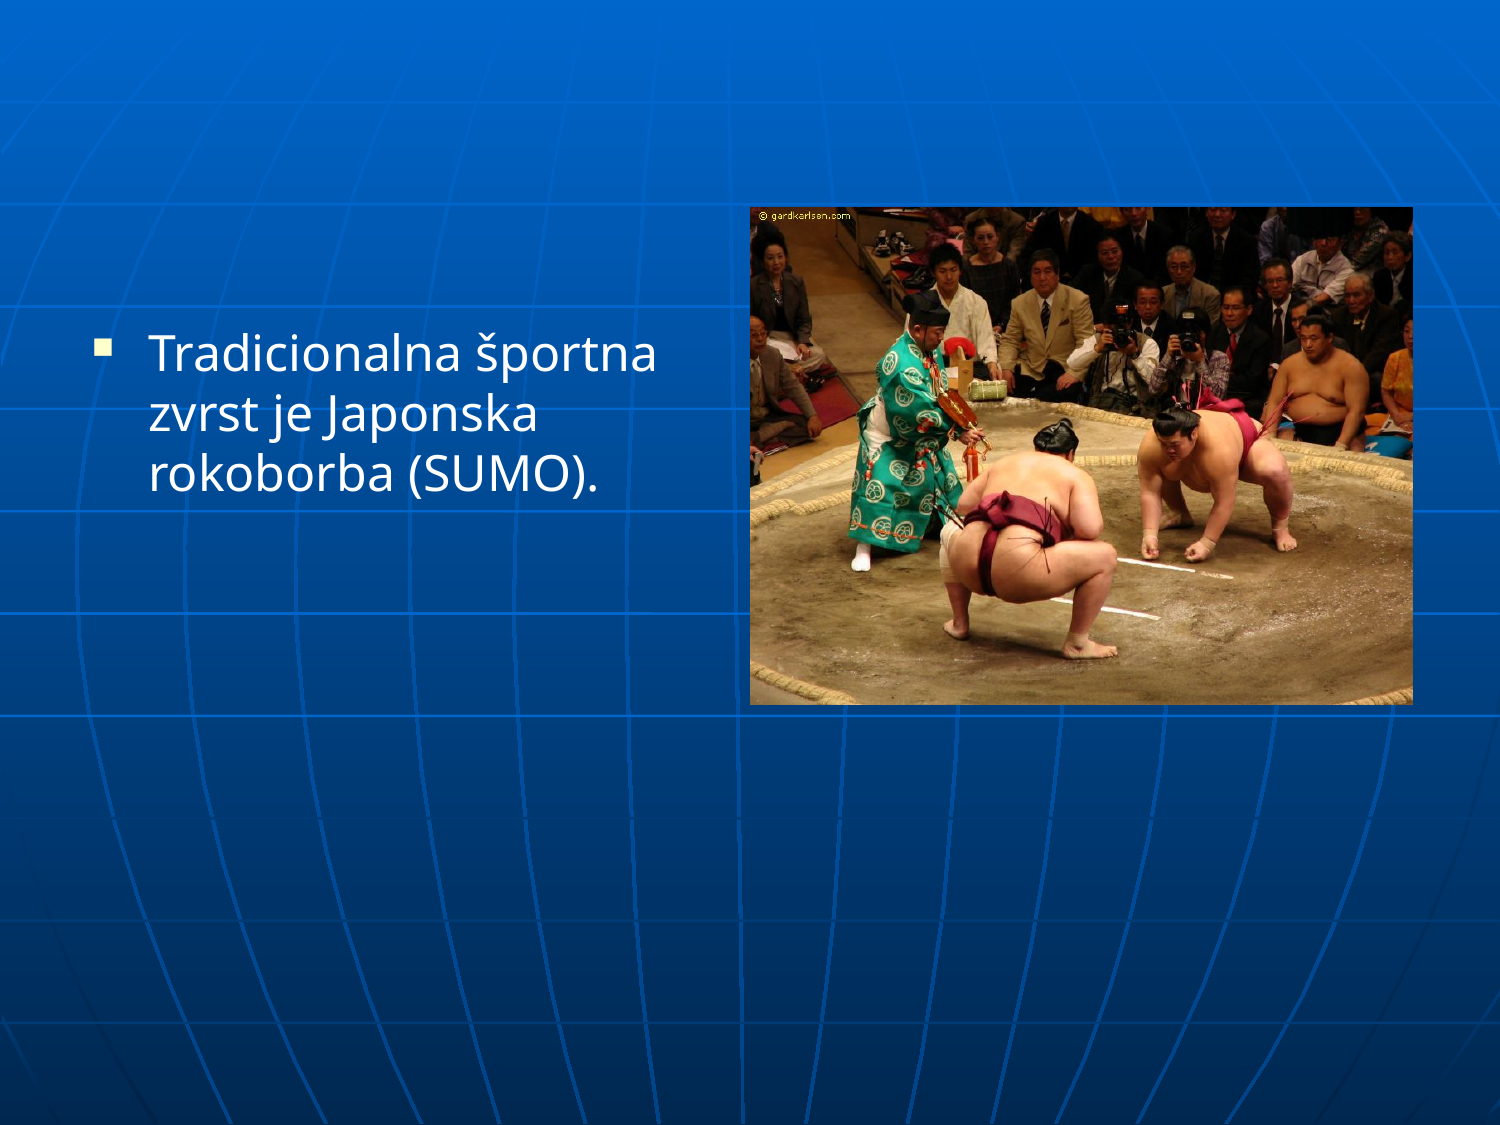

# Tradicionalna športna zvrst je Japonska rokoborba (SUMO).